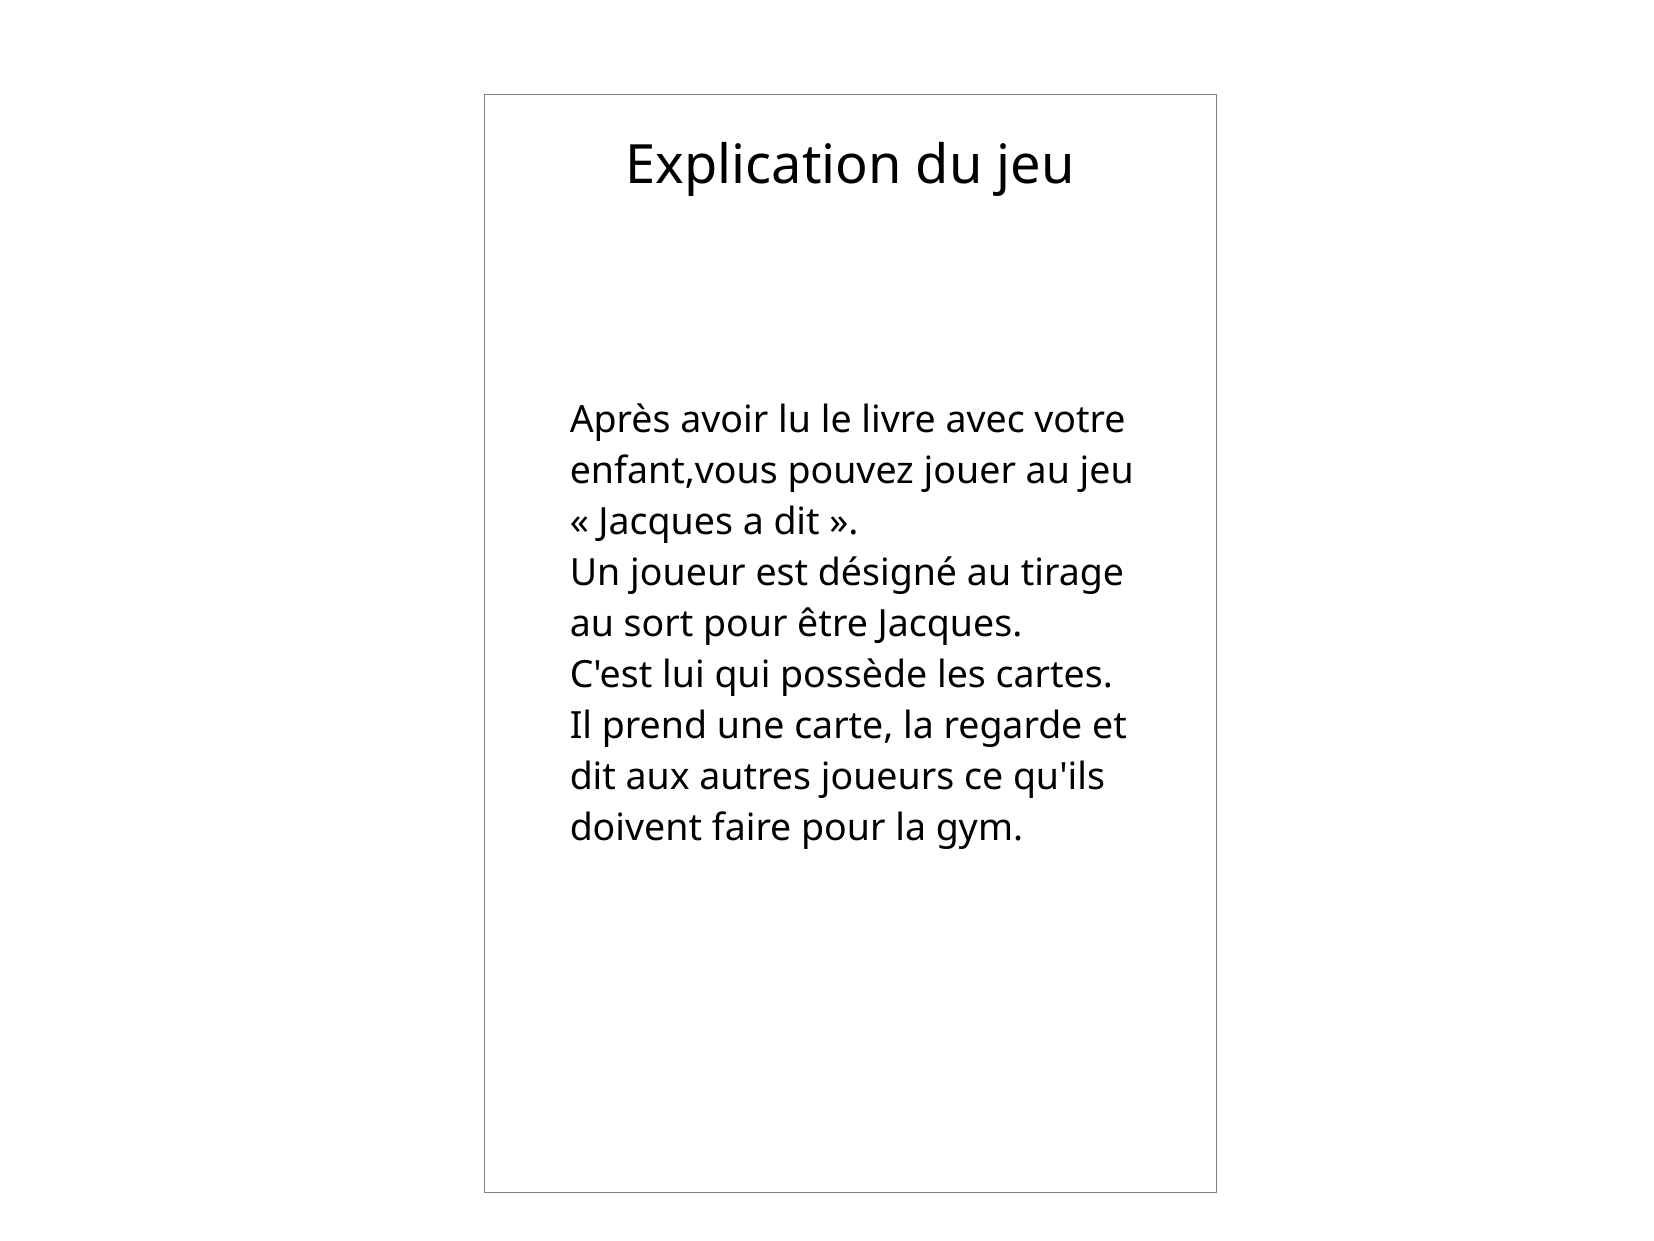

Explication du jeu
Après avoir lu le livre avec votre enfant,vous pouvez jouer au jeu « Jacques a dit ».
Un joueur est désigné au tirage au sort pour être Jacques.
C'est lui qui possède les cartes.
Il prend une carte, la regarde et dit aux autres joueurs ce qu'ils doivent faire pour la gym.